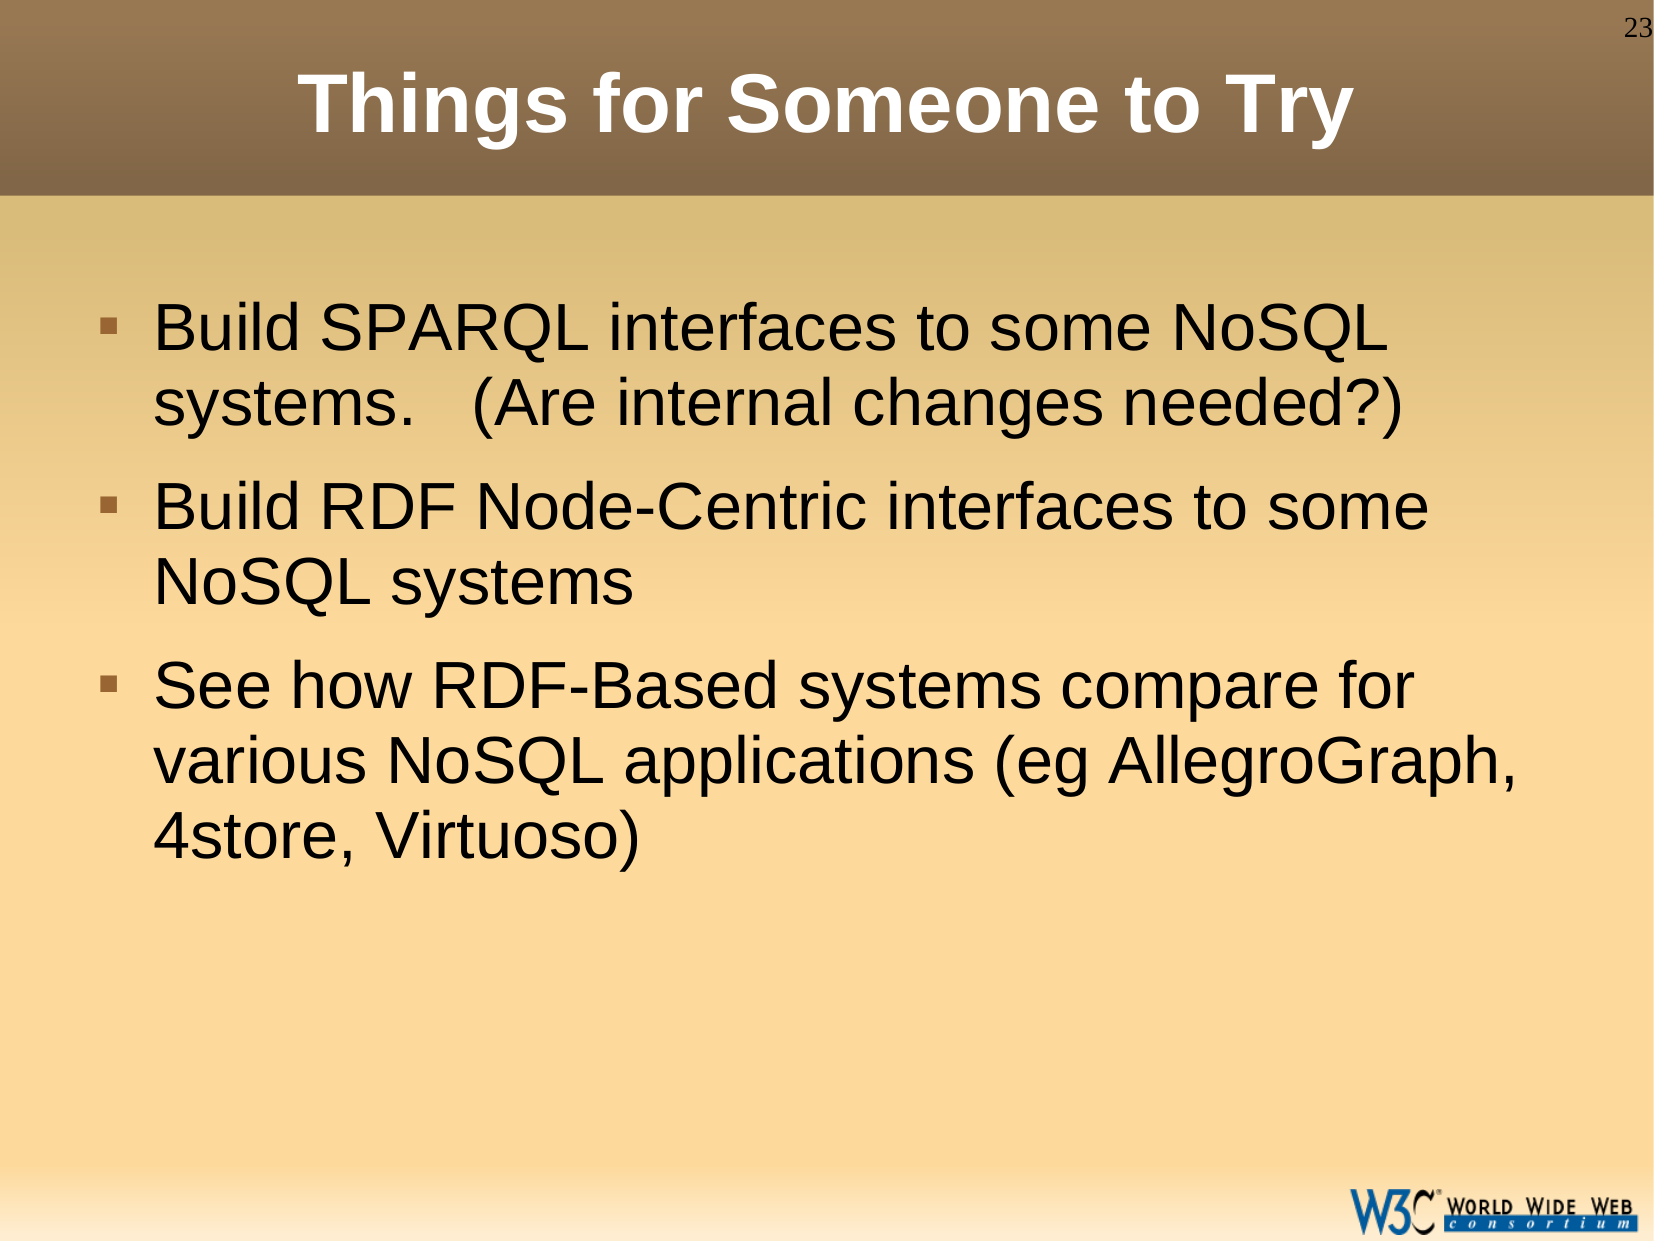

# Things for Someone to Try
23
Build SPARQL interfaces to some NoSQL systems. (Are internal changes needed?)
Build RDF Node-Centric interfaces to some NoSQL systems
See how RDF-Based systems compare for various NoSQL applications (eg AllegroGraph, 4store, Virtuoso)